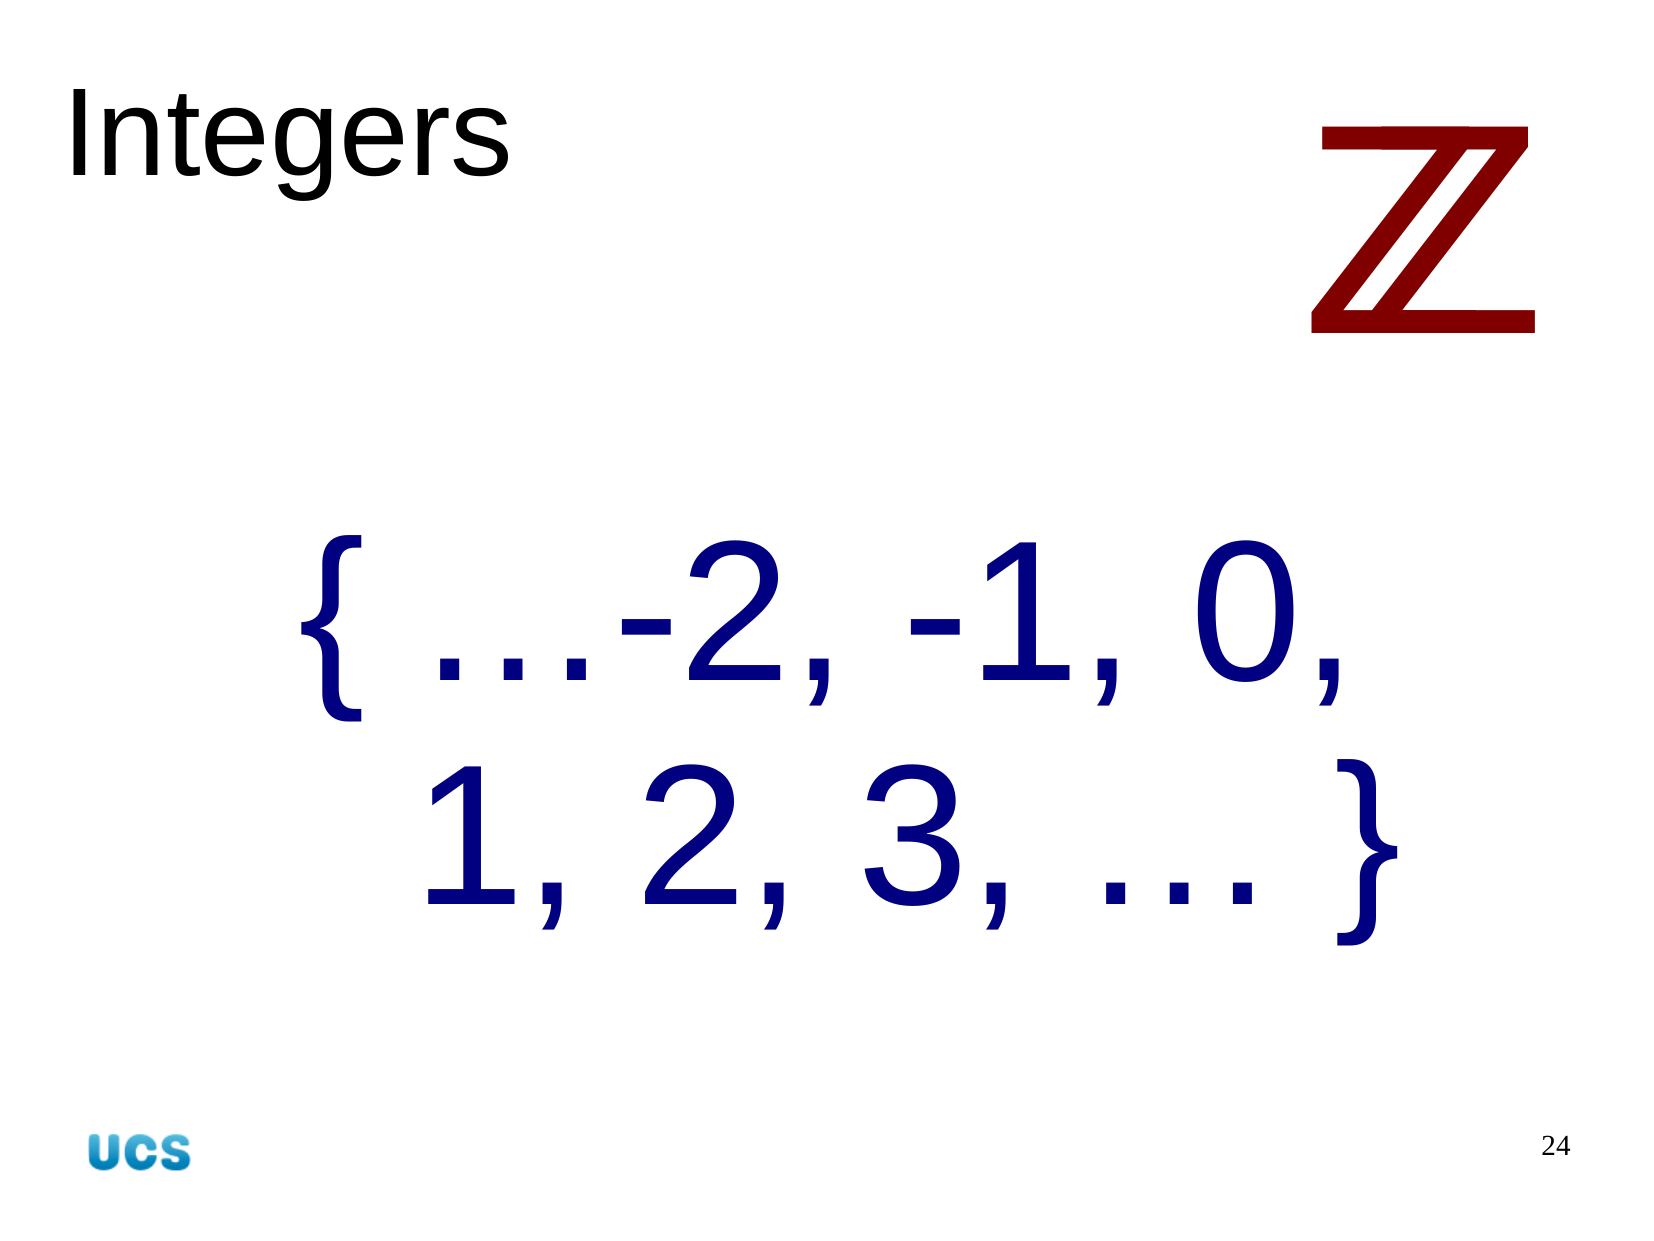

Integers
Z
Z
{	…-2, -1, 0,
	1, 2, 3, …	}
24